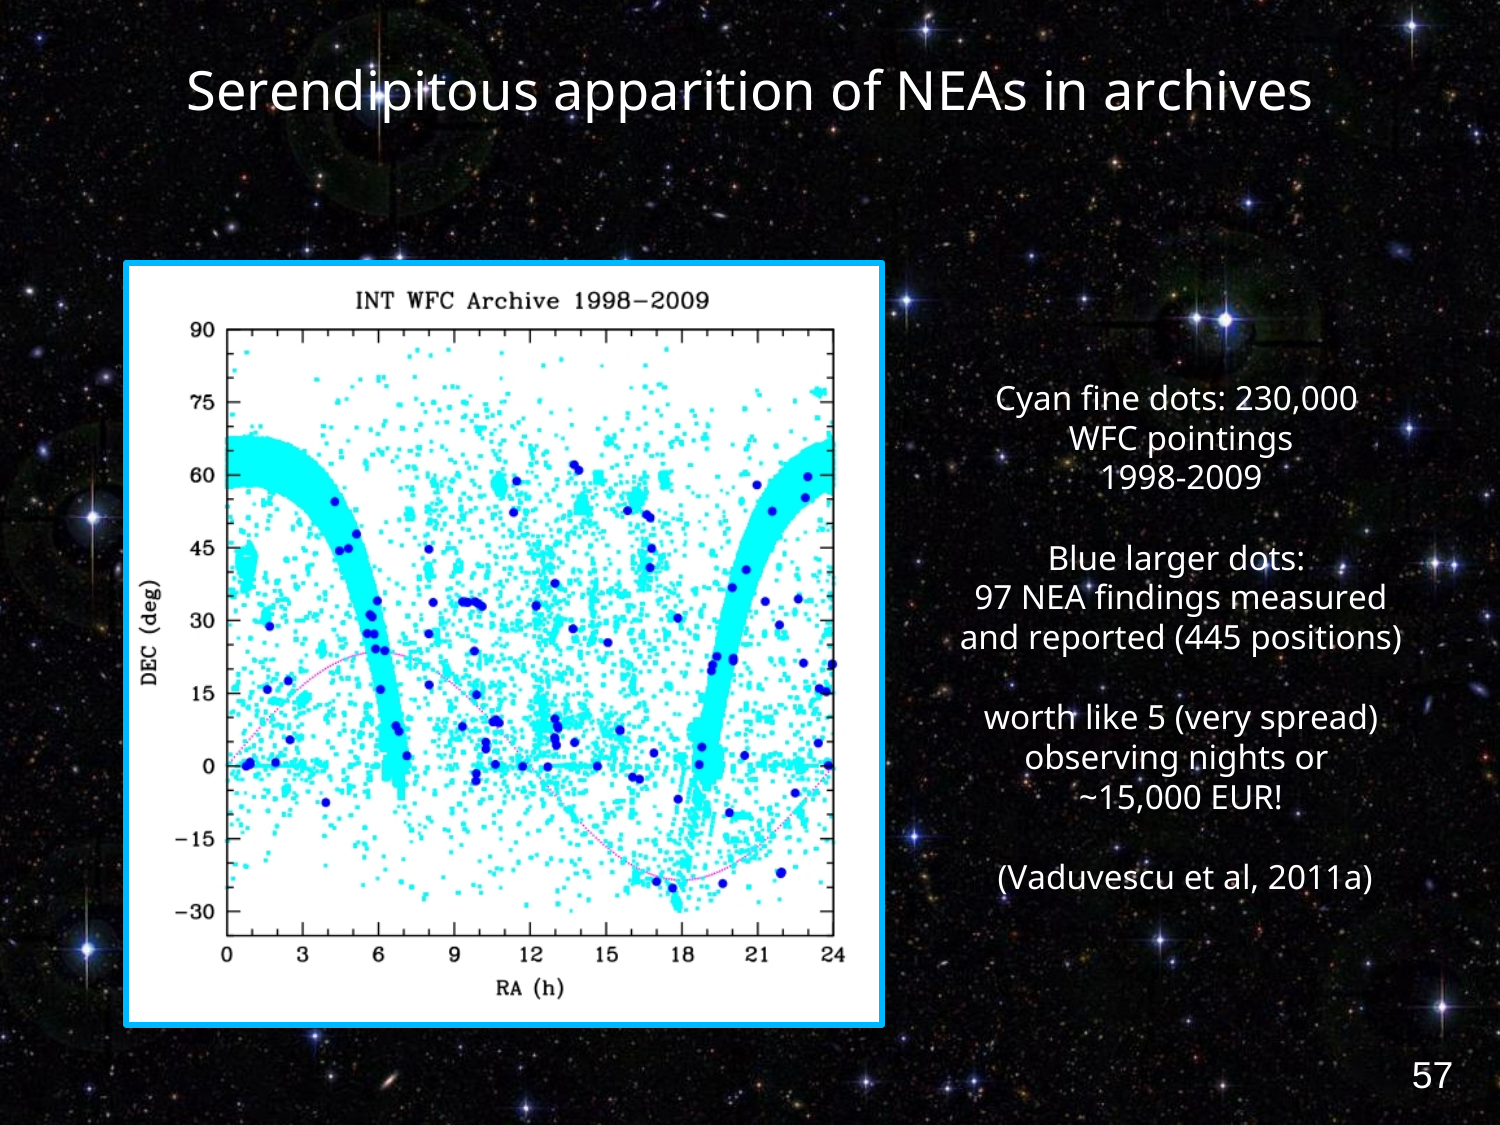

Serendipitous apparition of NEAs in archives
Cyan fine dots: 230,000
WFC pointings
1998-2009
Blue larger dots:
97 NEA findings measured and reported (445 positions)
worth like 5 (very spread)
observing nights or
~15,000 EUR!
 (Vaduvescu et al, 2011a)
57